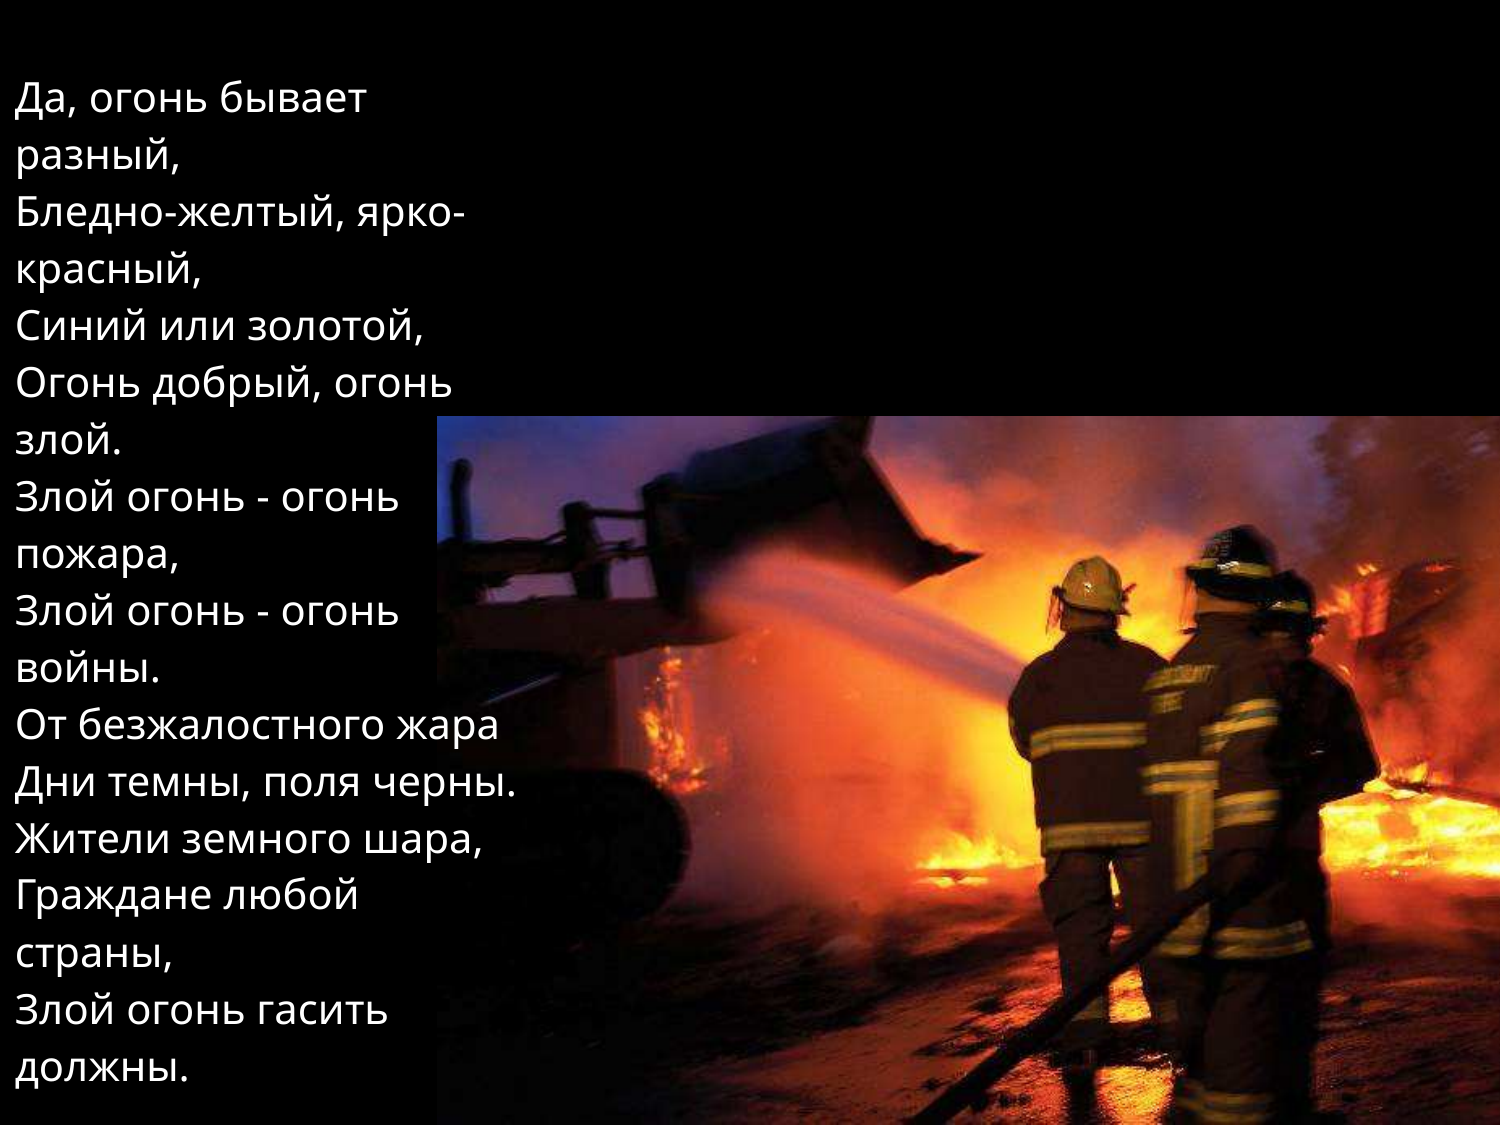

Да, огонь бывает разный,
Бледно-желтый, ярко-красный,
Синий или золотой,
Огонь добрый, огонь злой.
Злой огонь - огонь пожара,
Злой огонь - огонь войны.
От безжалостного жара
Дни темны, поля черны.
Жители земного шара,
Граждане любой страны,
Злой огонь гасить должны.
# Да, огонь бывает разный, бледно-желтый, ярко-красный, синий или золотой, огонь добрый, огонь злой. Злой огонь - огонь пожара, злой огонь - огонь войны. От безжалостного жара дни темны, поля черны. Жители земного шара, граждане любой страны, злой огонь гасить должны.